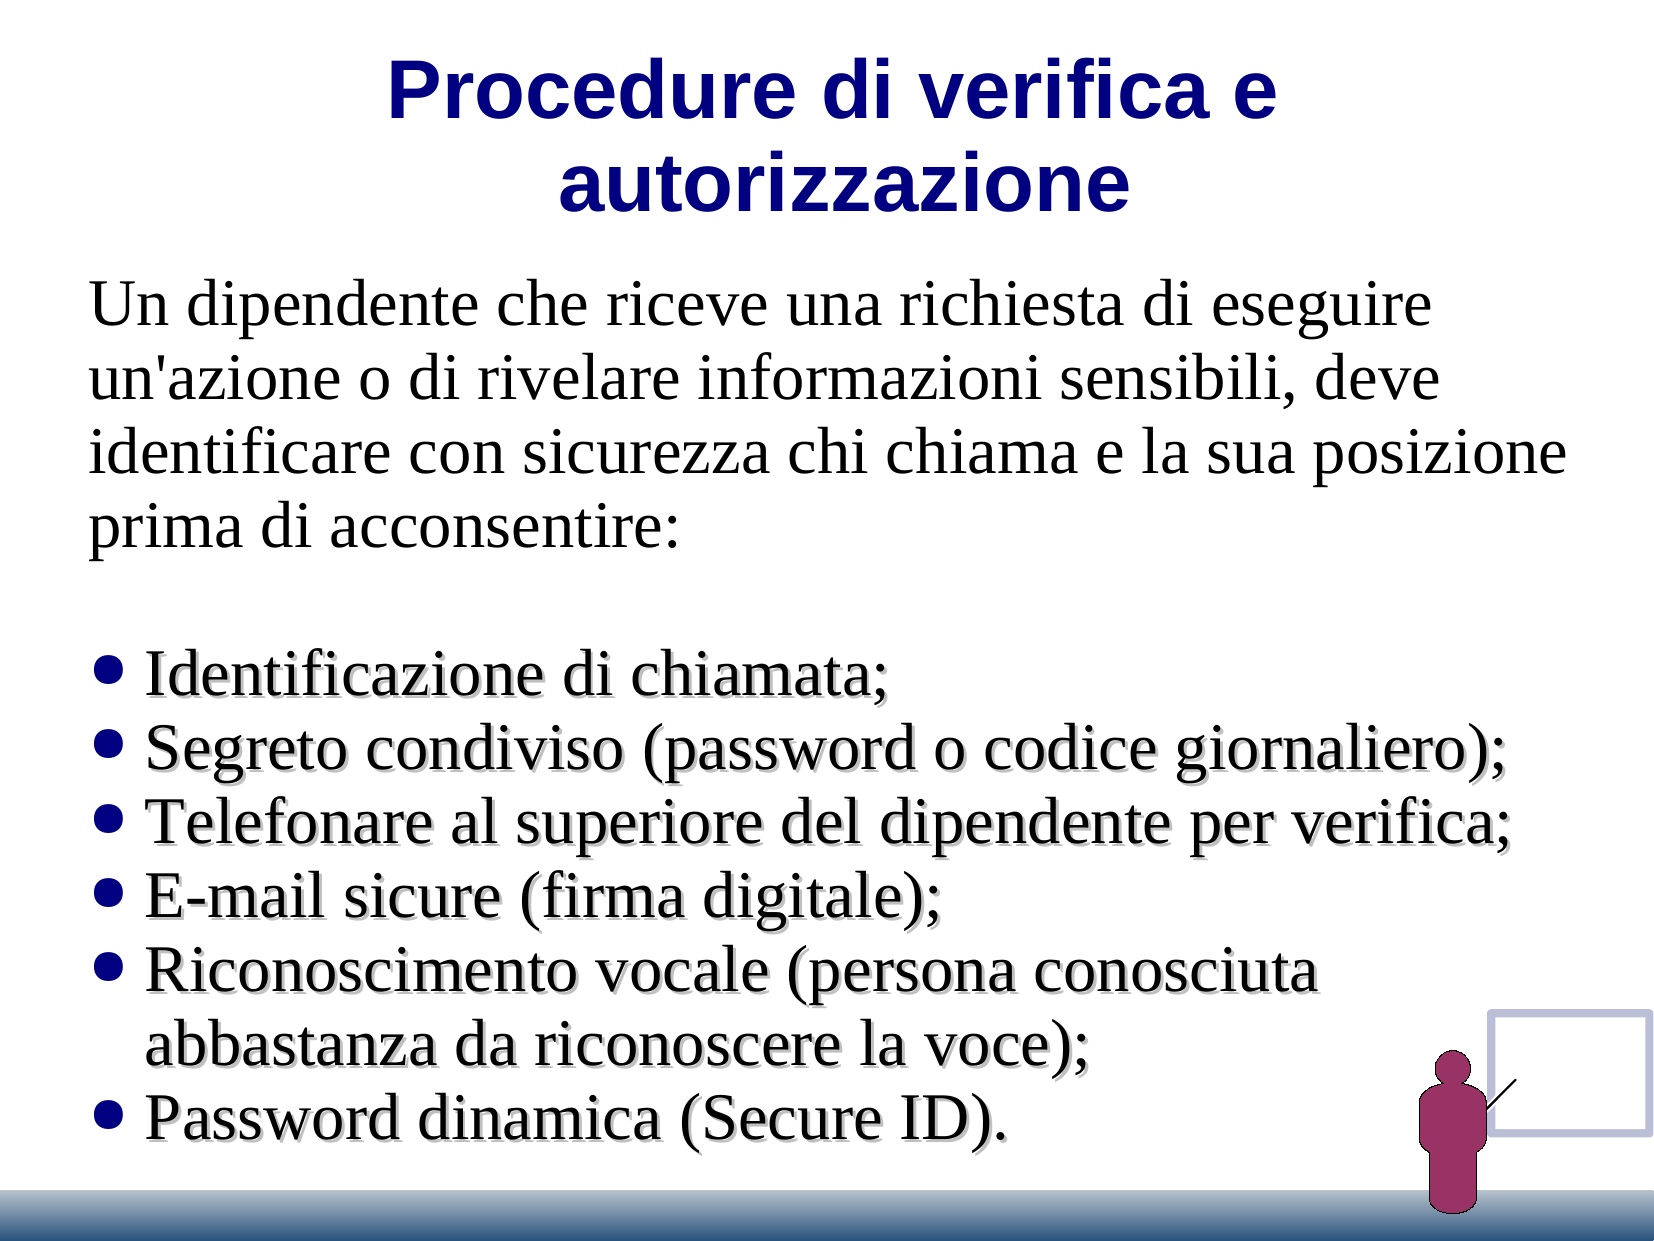

# Procedure di verifica e autorizzazione
Un dipendente che riceve una richiesta di eseguire
un'azione o di rivelare informazioni sensibili, deve
identificare con sicurezza chi chiama e la sua posizione prima di acconsentire:
 Identificazione di chiamata;
 Segreto condiviso (password o codice giornaliero);
 Telefonare al superiore del dipendente per verifica;
 E-mail sicure (firma digitale);
 Riconoscimento vocale (persona conosciuta
 abbastanza da riconoscere la voce);
 Password dinamica (Secure ID).